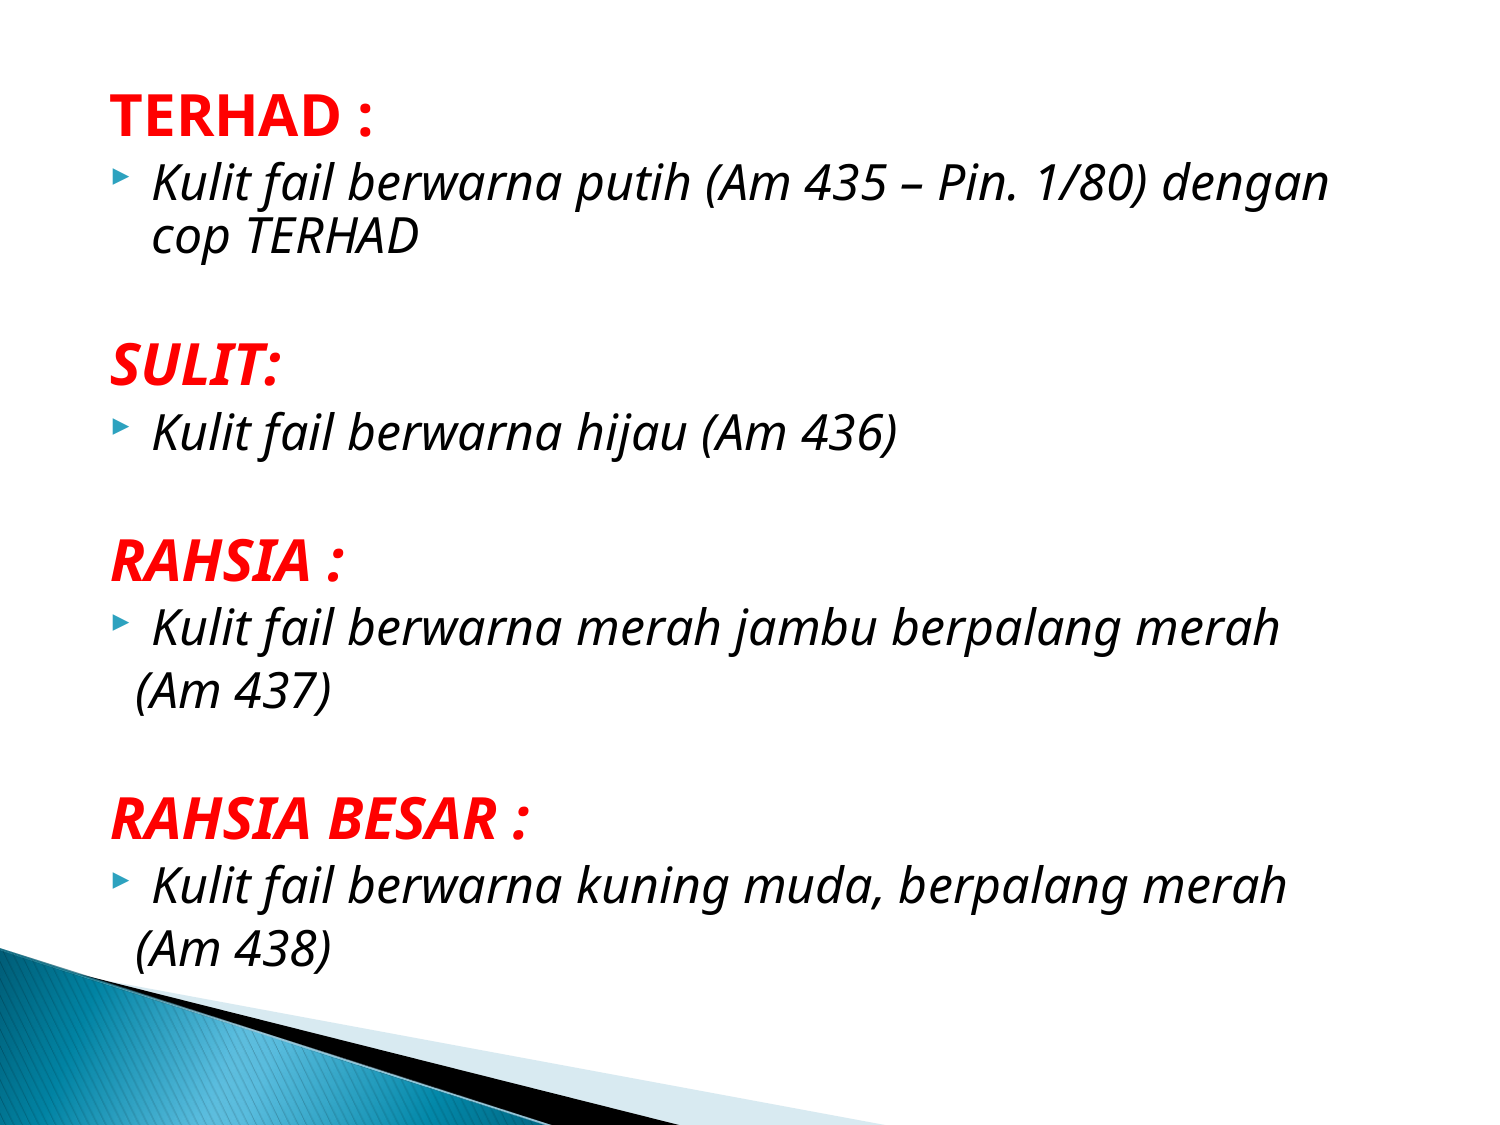

# TERHAD :
Kulit fail berwarna putih (Am 435 – Pin. 1/80) dengan cop TERHAD
SULIT:
Kulit fail berwarna hijau (Am 436)
RAHSIA :
Kulit fail berwarna merah jambu berpalang merah
 (Am 437)
RAHSIA BESAR :
Kulit fail berwarna kuning muda, berpalang merah
 (Am 438)